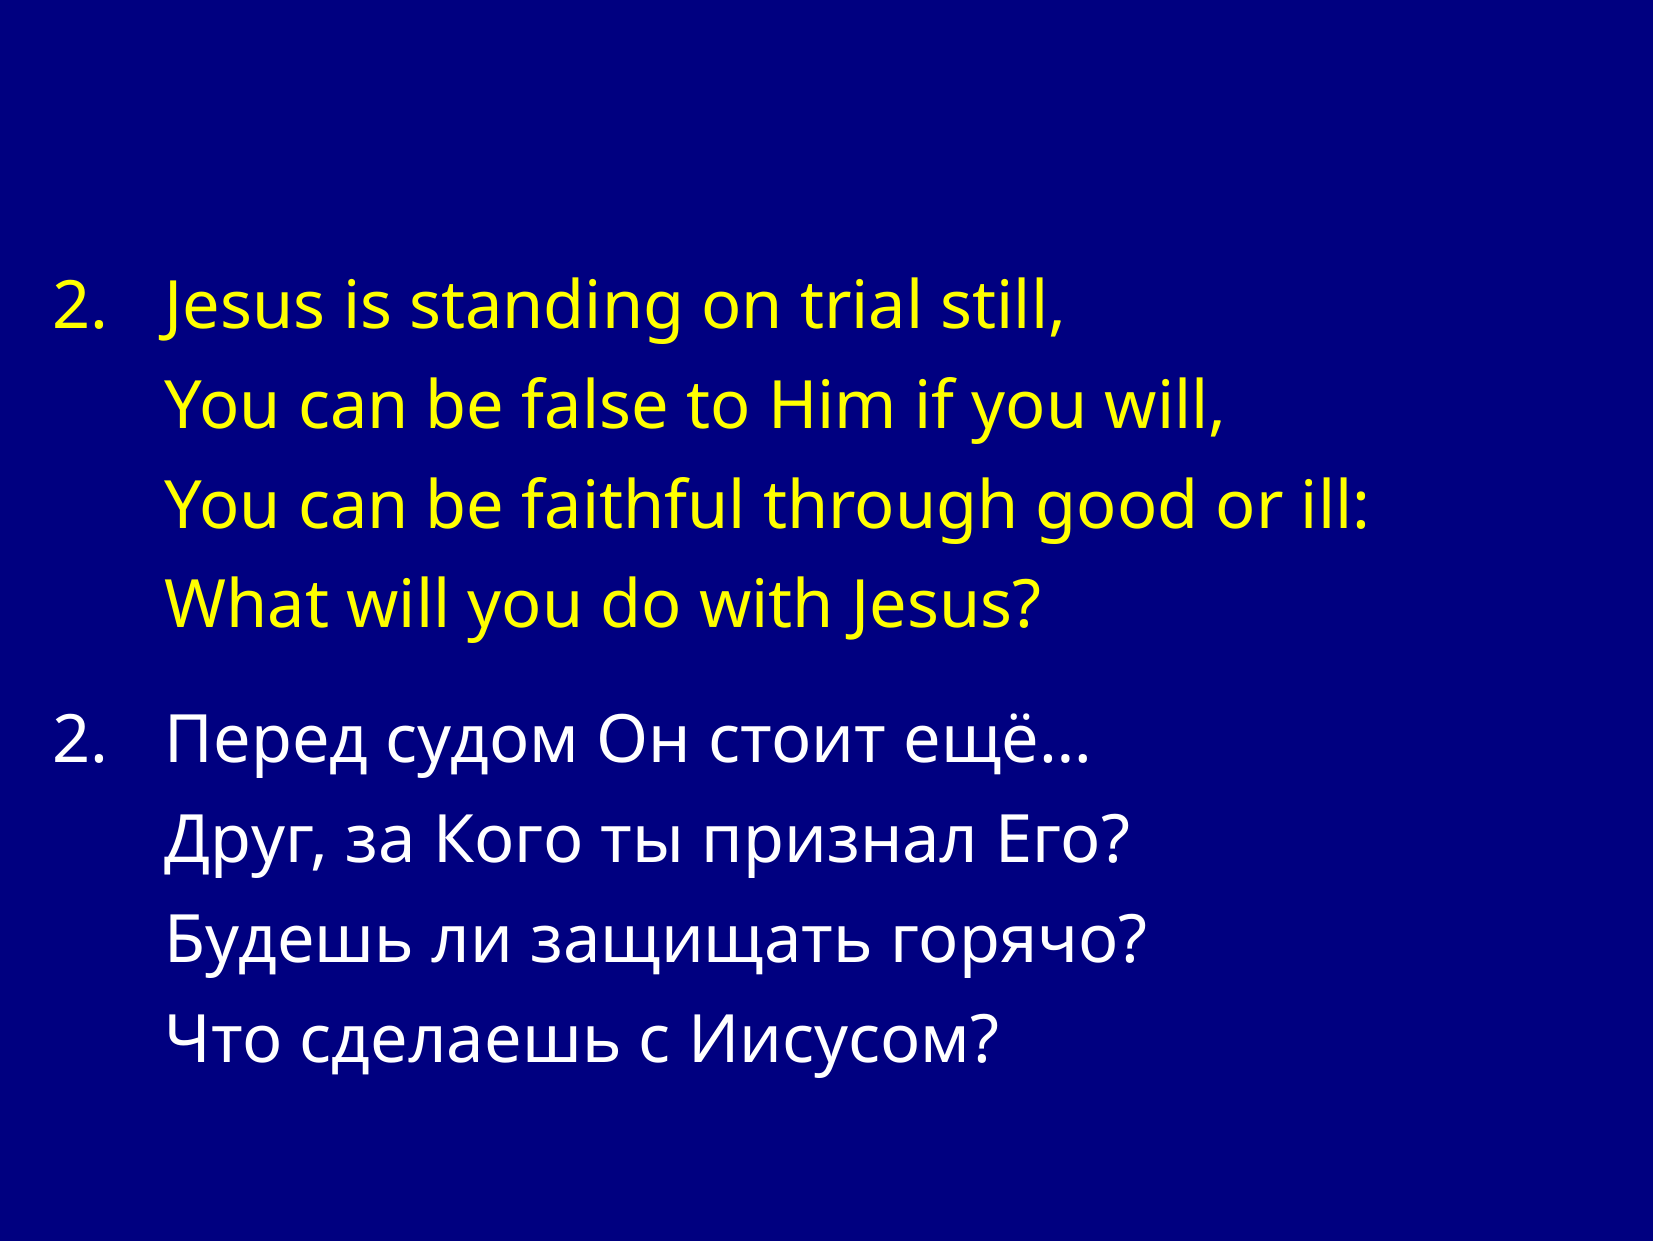

2.	Jesus is standing on trial still,
	You can be false to Him if you will,
	You can be faithful through good or ill:
	What will you do with Jesus?
2.	Перед судом Он стоит ещё…
	Друг, за Кого ты признал Его?
	Будешь ли защищать горячо?
	Что сделаешь с Иисусом?